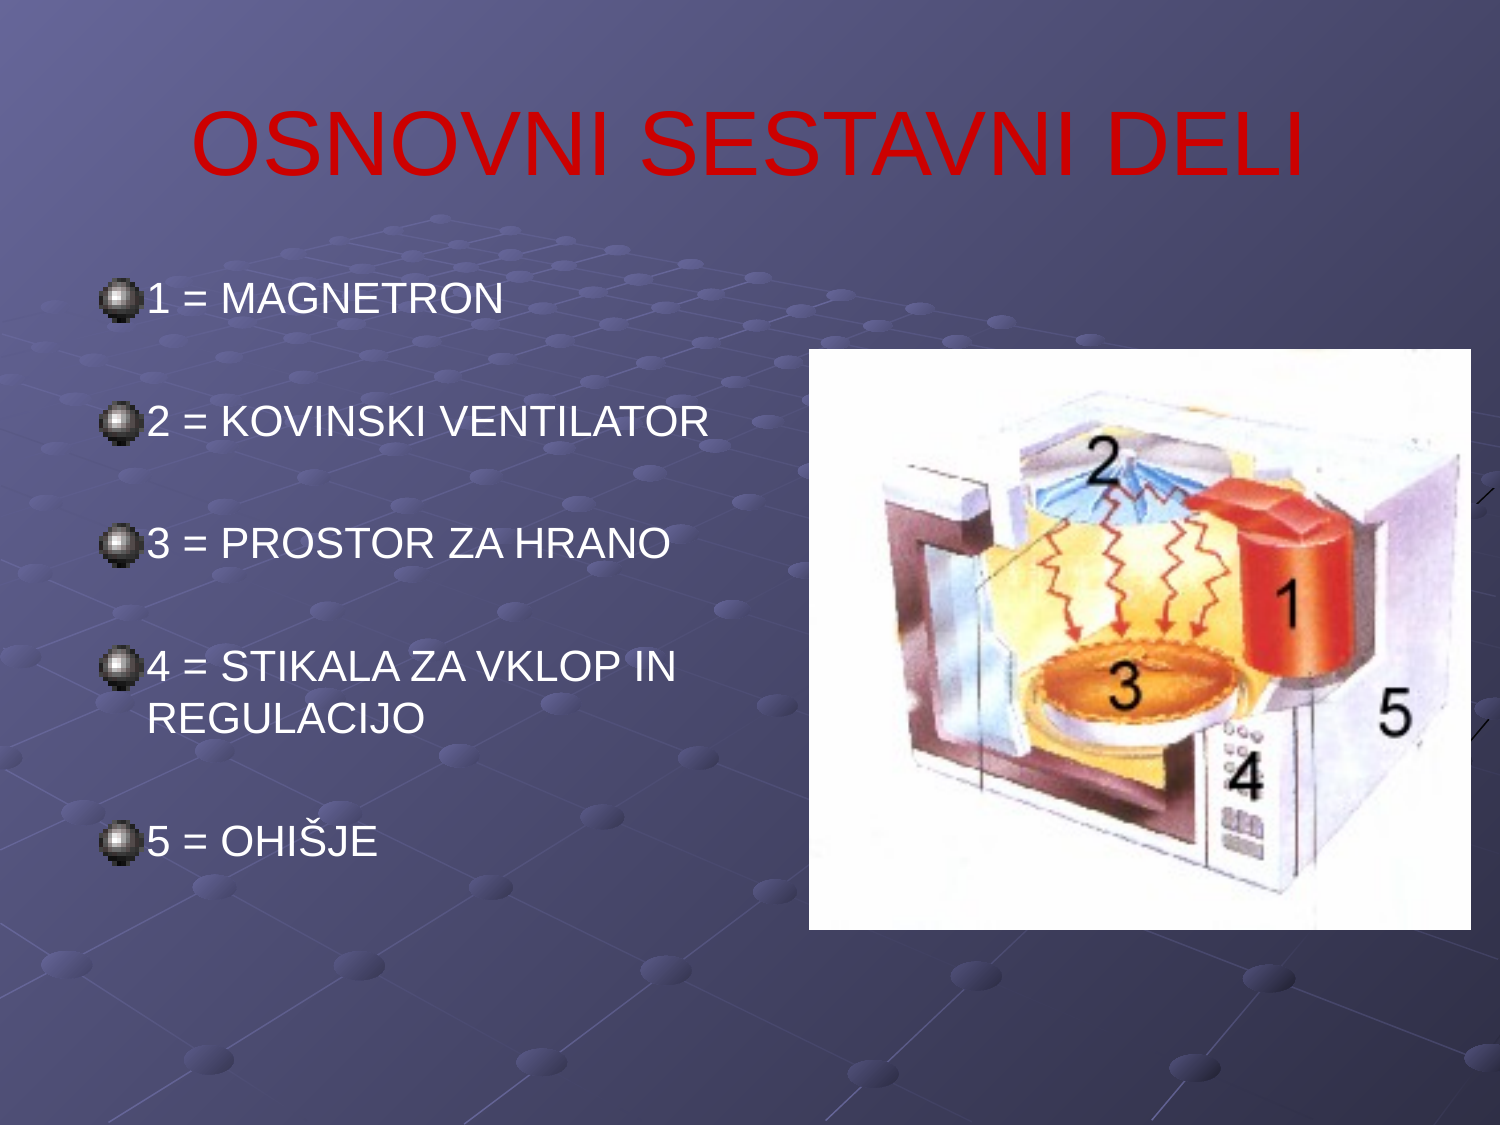

# OSNOVNI SESTAVNI DELI
1 = MAGNETRON
2 = KOVINSKI VENTILATOR
3 = PROSTOR ZA HRANO
4 = STIKALA ZA VKLOP IN REGULACIJO
5 = OHIŠJE